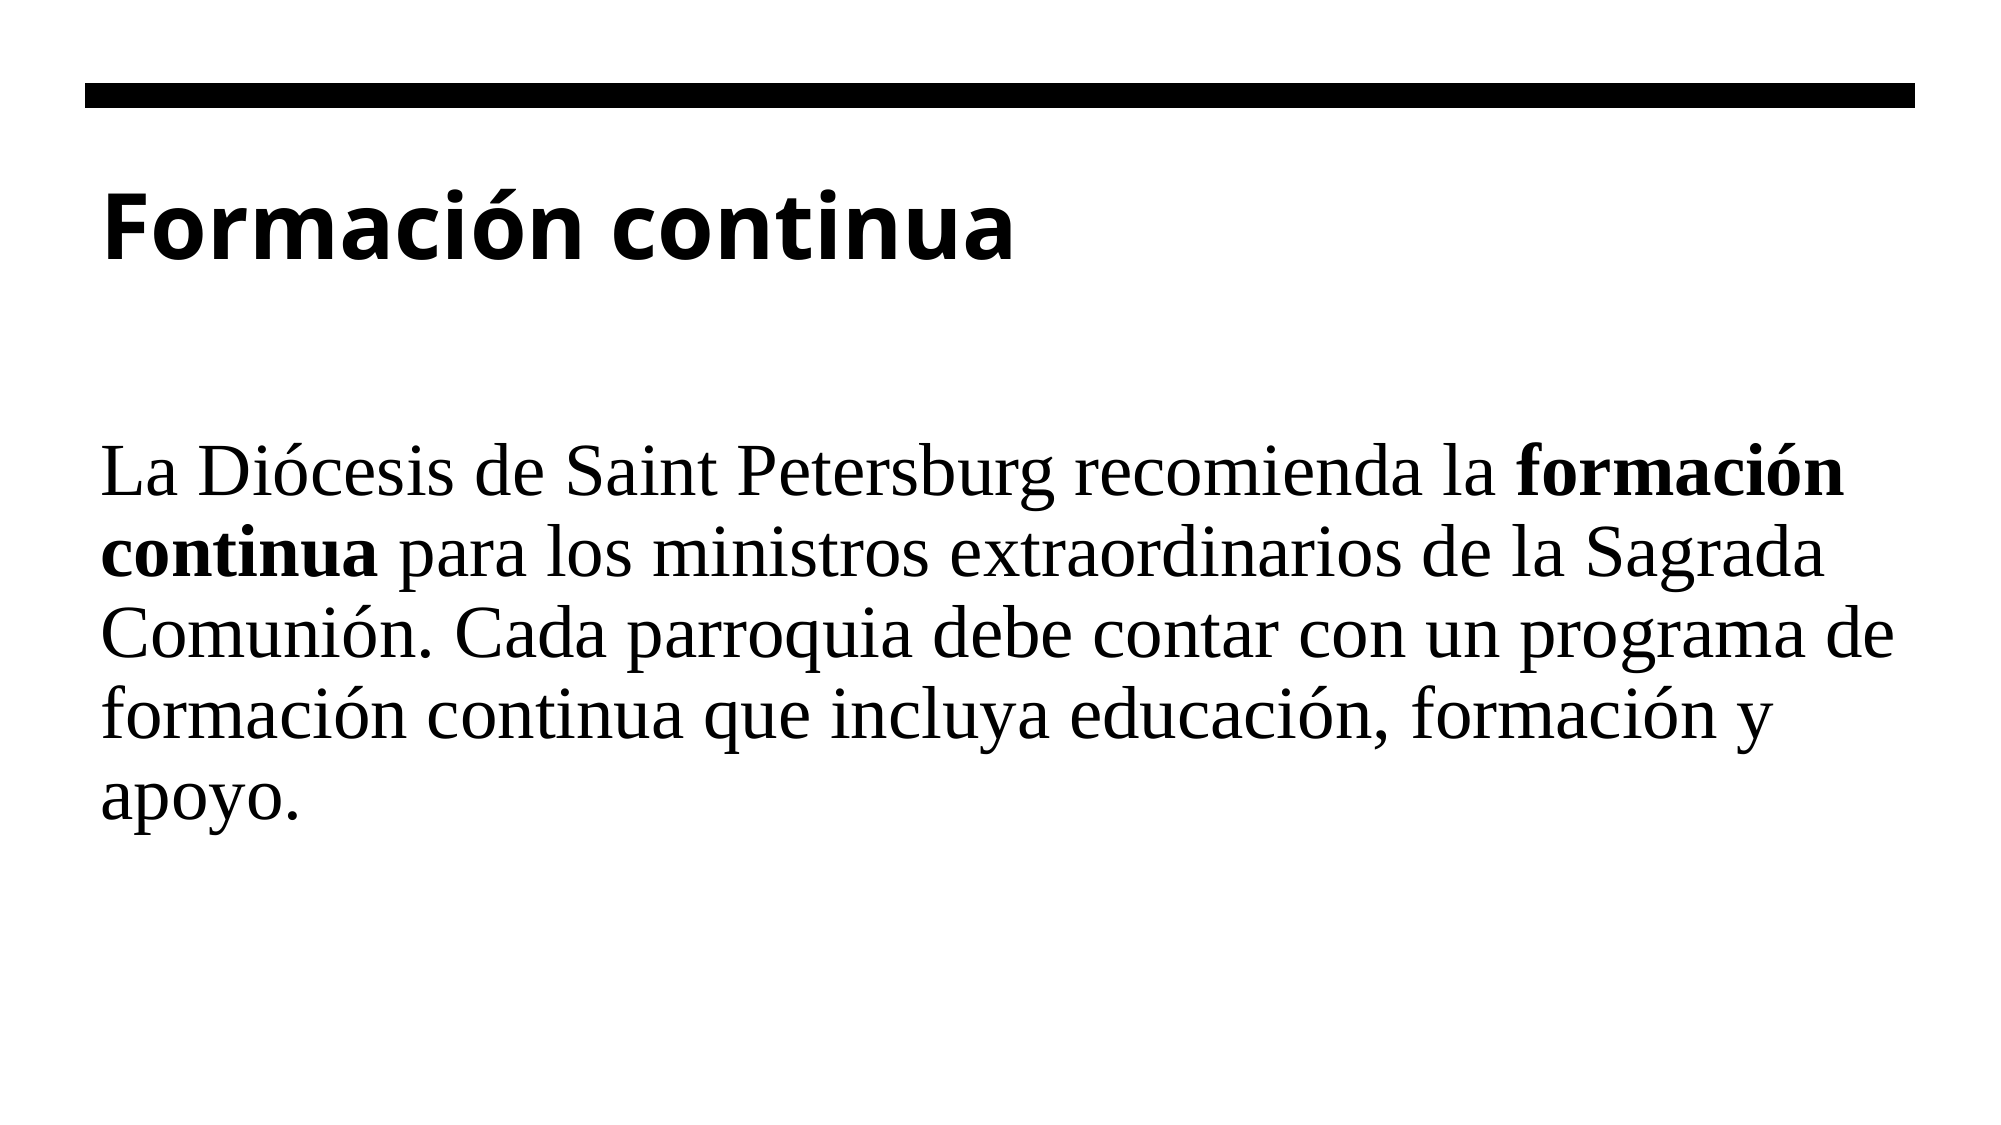

# Formación continua
La Diócesis de Saint Petersburg recomienda la formación continua para los ministros extraordinarios de la Sagrada Comunión. Cada parroquia debe contar con un programa de formación continua que incluya educación, formación y apoyo.